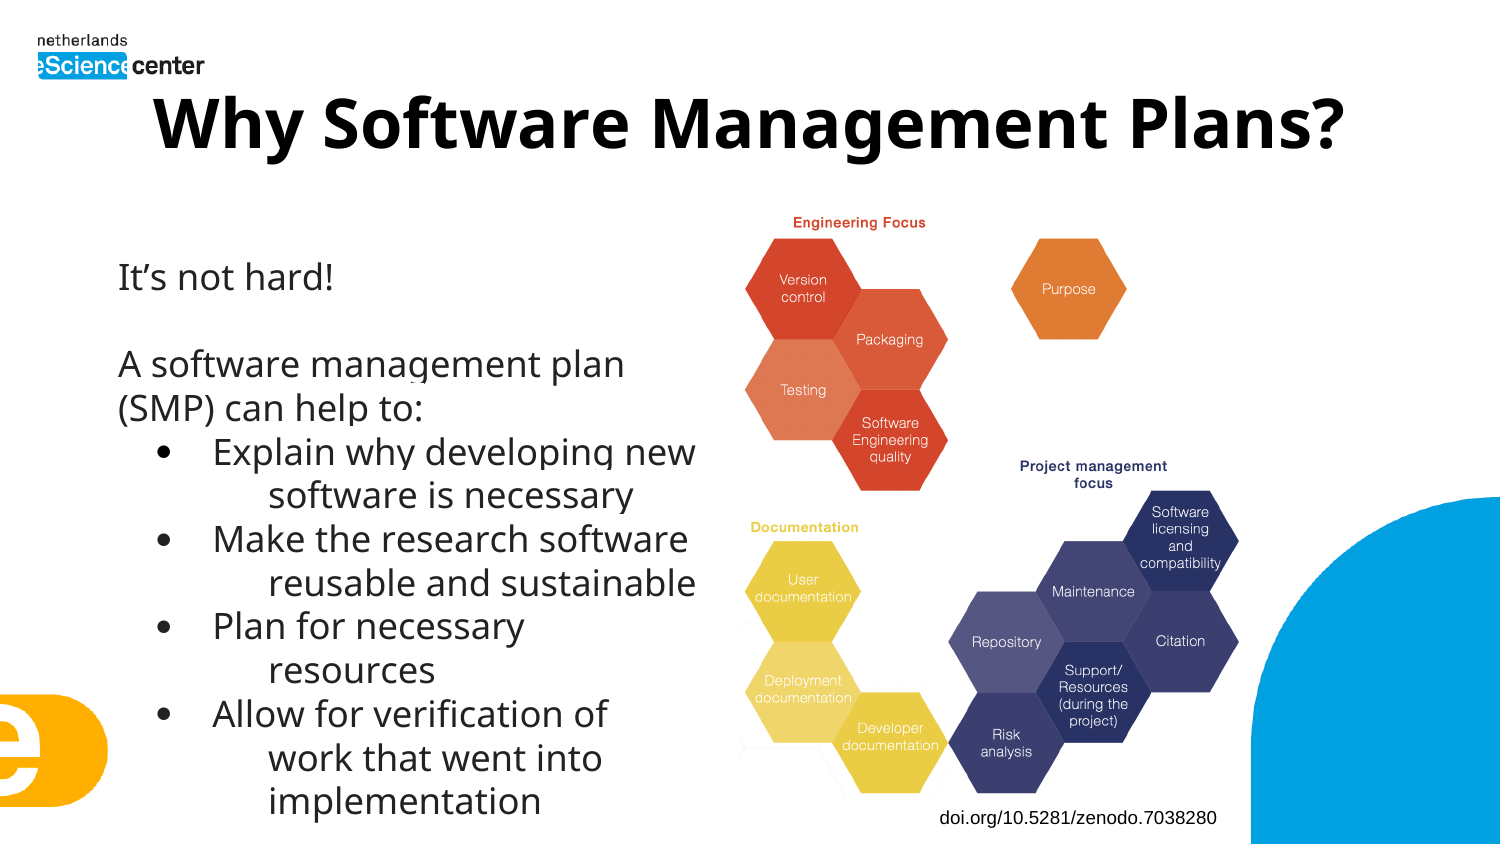

# Why Software Management Plans?
It’s not hard!
A software management plan (SMP) can help to:
Explain why developing new software is necessary
Make the research software reusable and sustainable
Plan for necessary resources
Allow for verification of work that went into implementation
doi.org/10.5281/zenodo.7038280